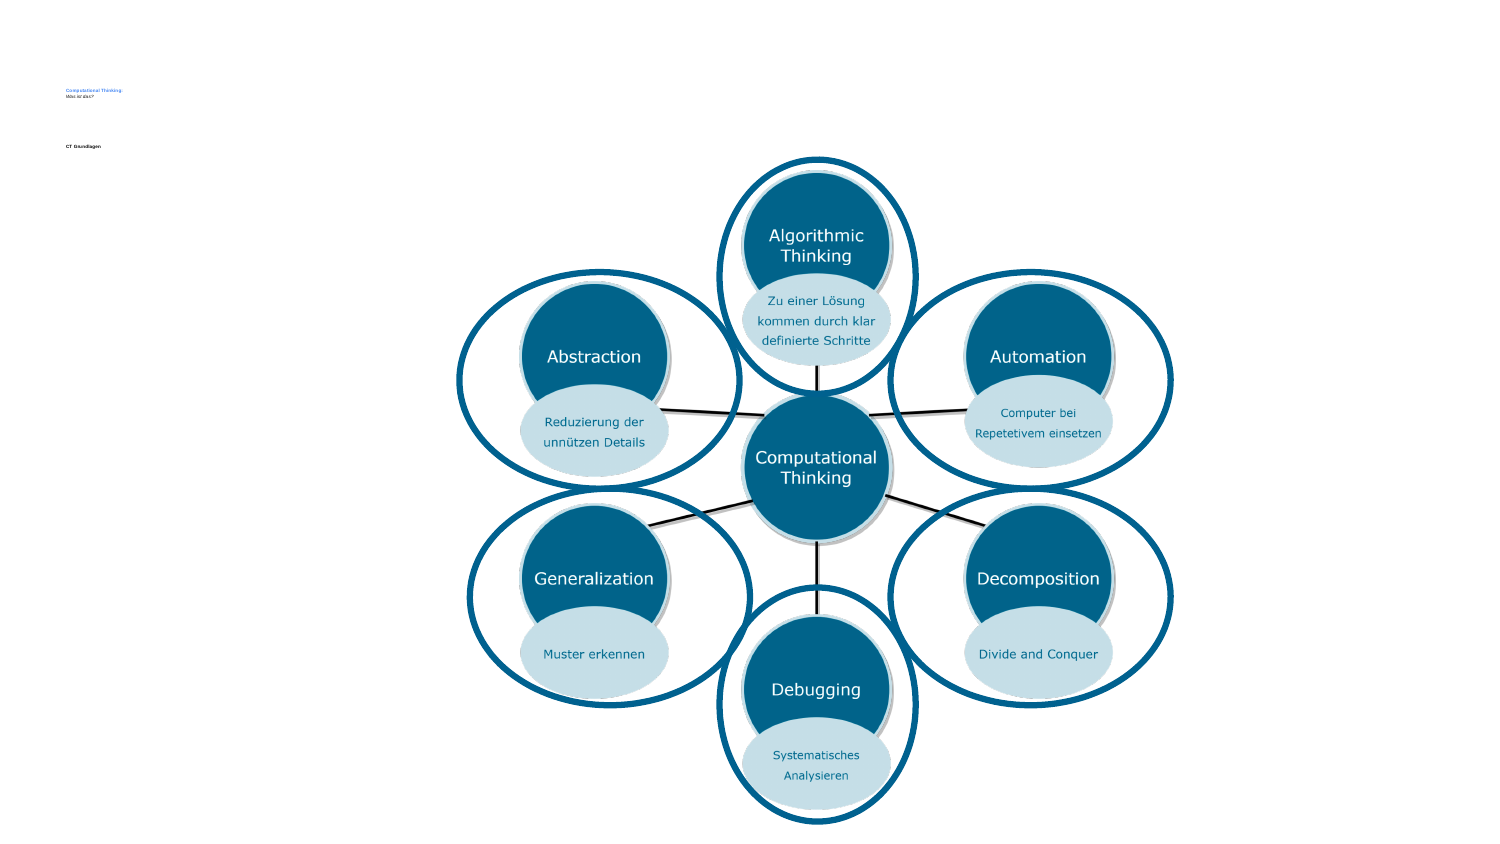

# Computational Thinking: Was ist das? CT Grundlagen